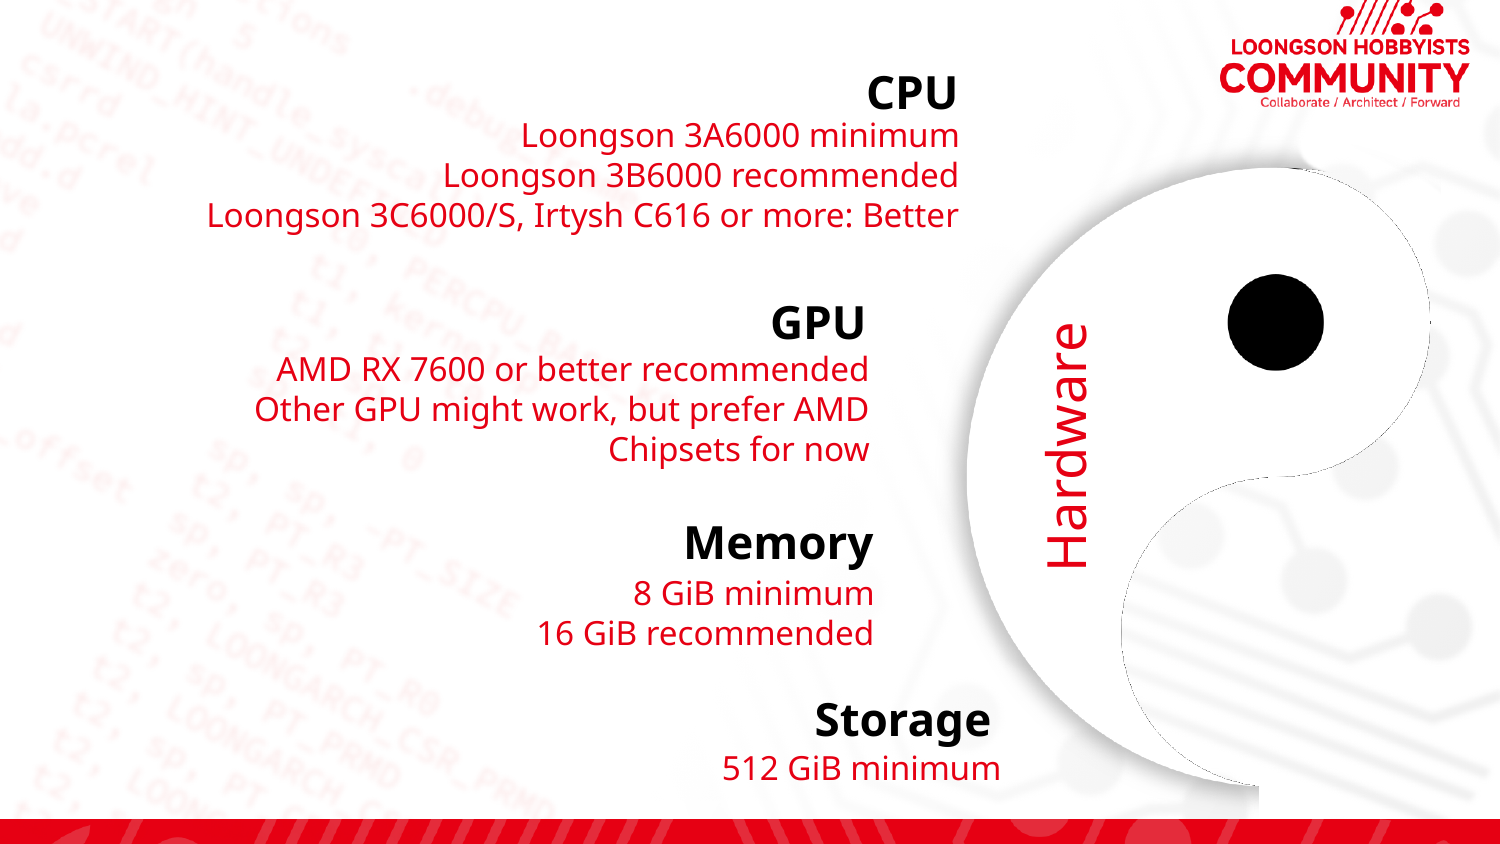

CPU
Loongson 3A6000 minimum
Loongson 3B6000 recommended
Loongson 3C6000/S, Irtysh C616 or more: Better
GPU
AMD RX 7600 or better recommended
Other GPU might work, but prefer AMD Chipsets for now
Hardware
Memory
8 GiB minimum
16 GiB recommended
Storage
512 GiB minimum